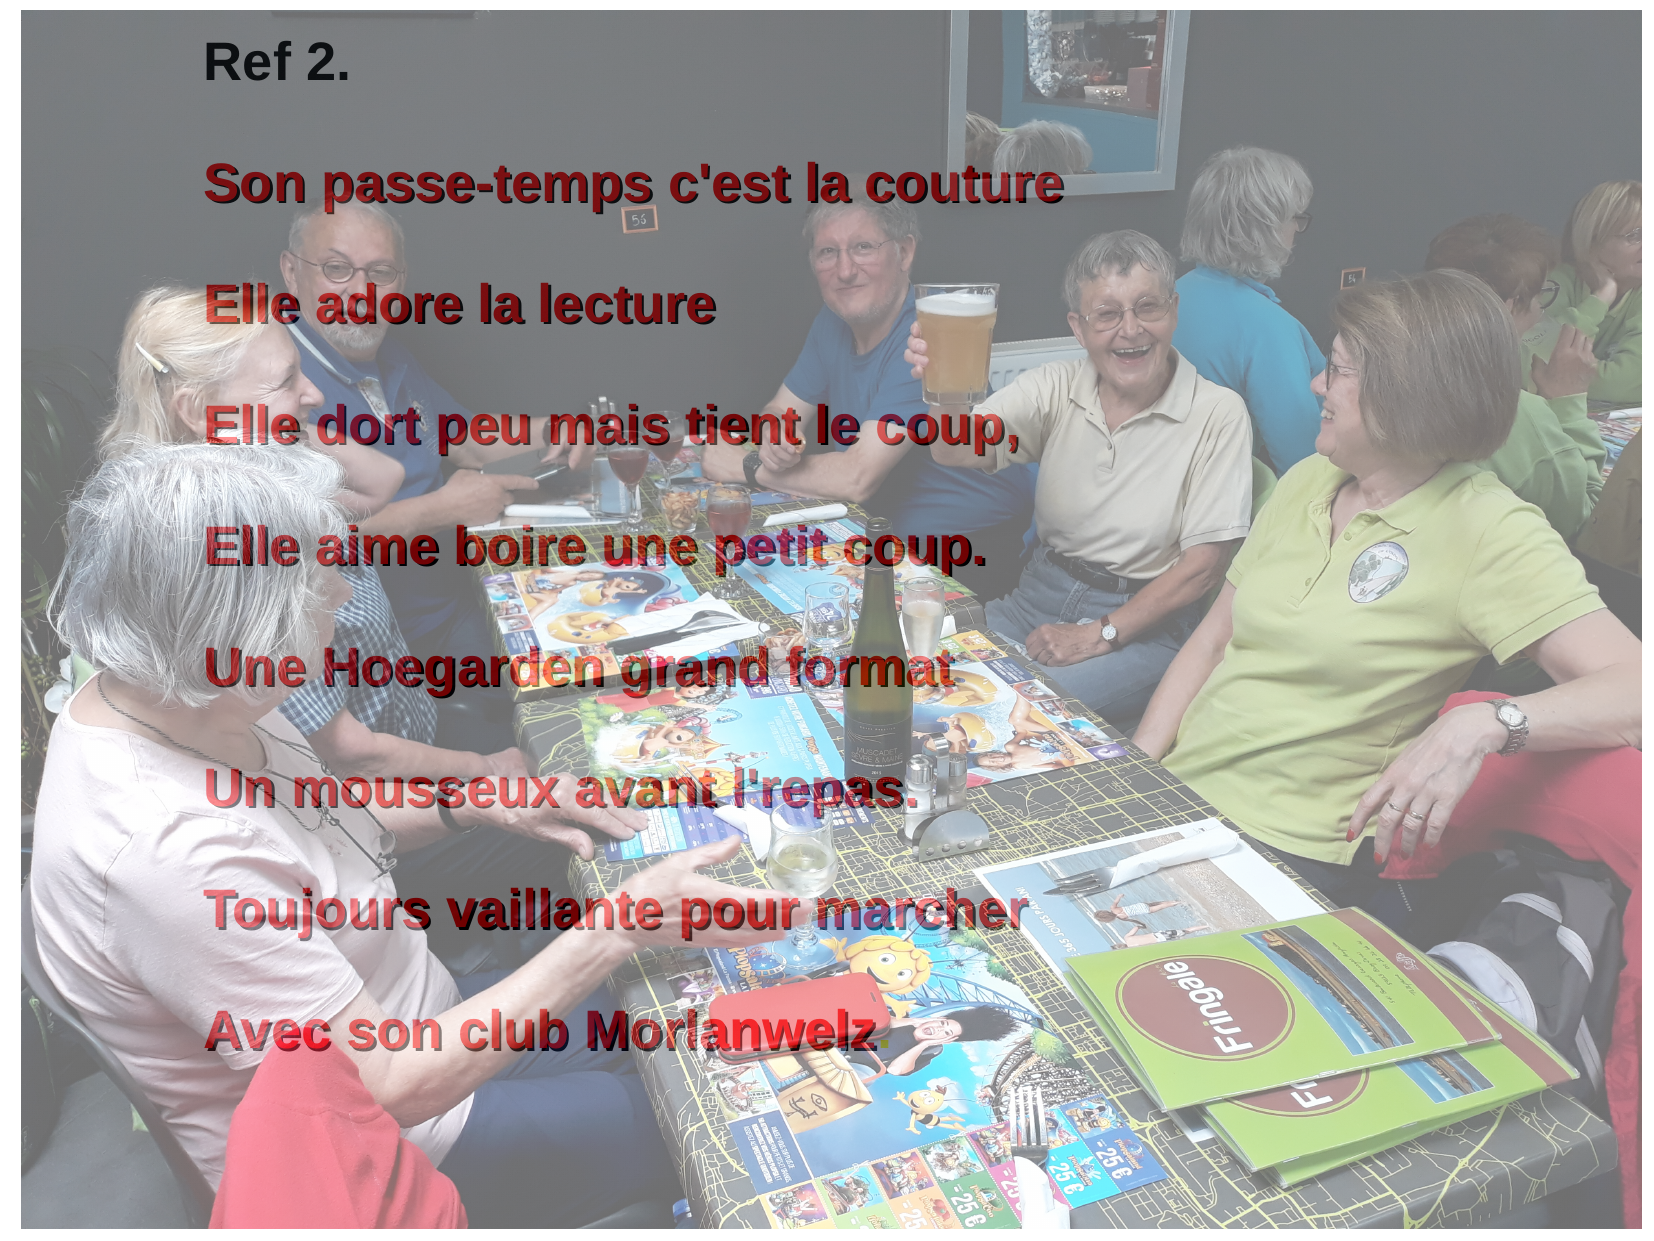

Ref 2.
Son passe-temps c'est la couture
Elle adore la lecture
Elle dort peu mais tient le coup,
Elle aime boire une petit coup.
Une Hoegarden grand format
Un mousseux avant l'repas.
Toujours vaillante pour marcher
Avec son club Morlanwelz.